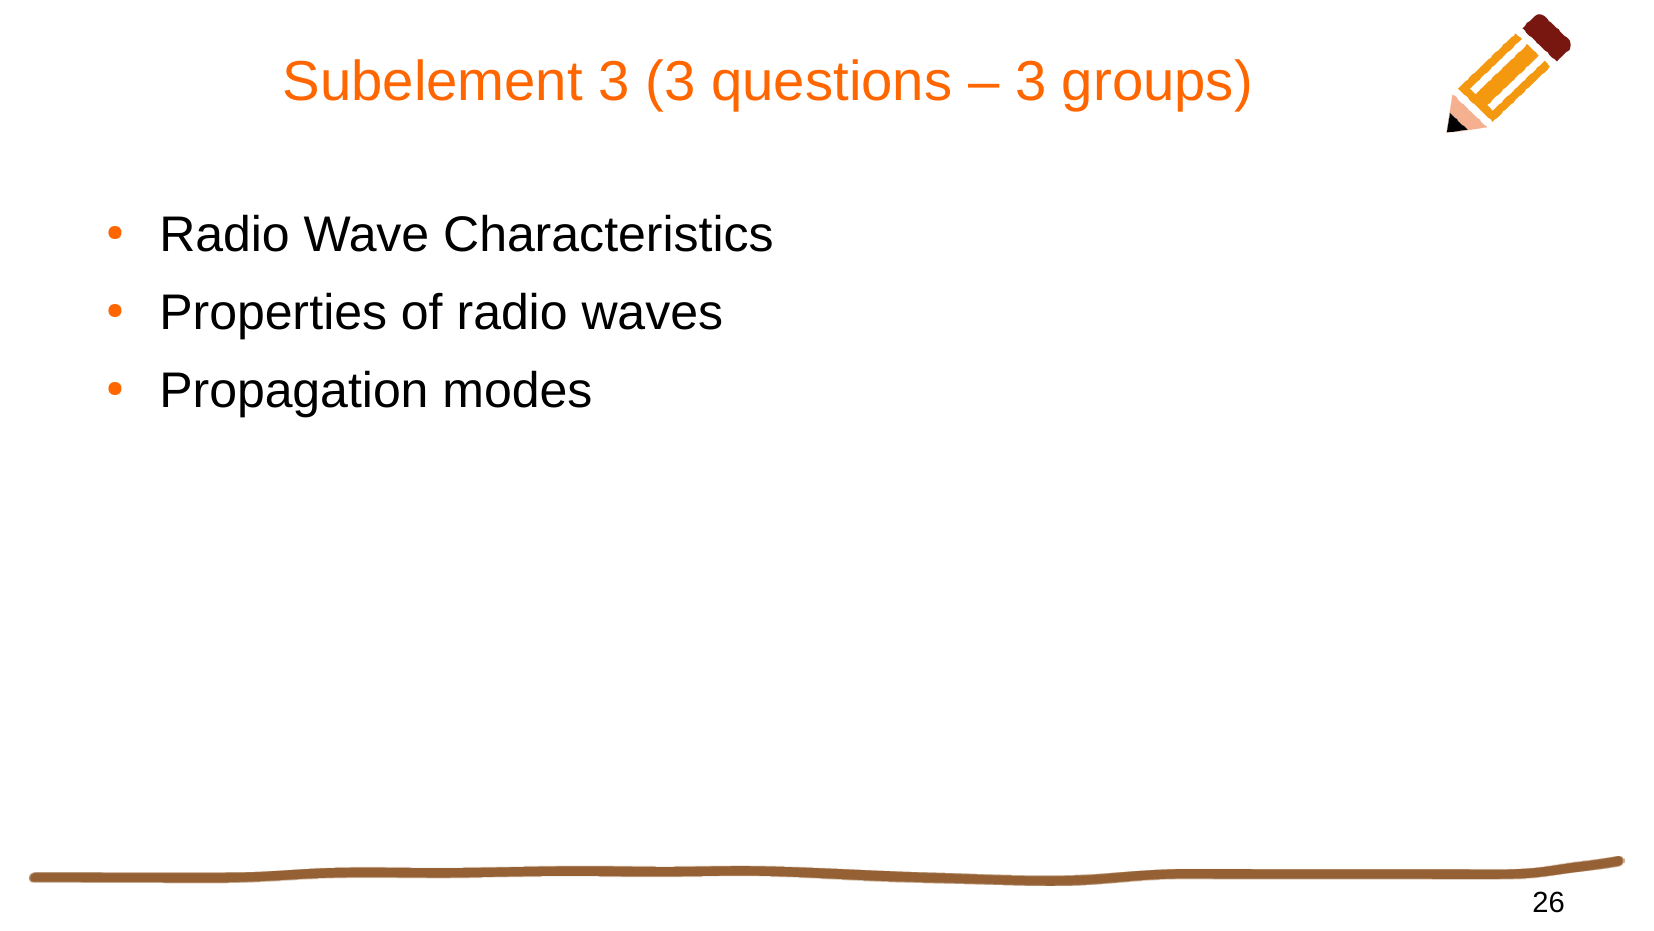

# Subelement 3 (3 questions – 3 groups)
Radio Wave Characteristics
Properties of radio waves
Propagation modes
26